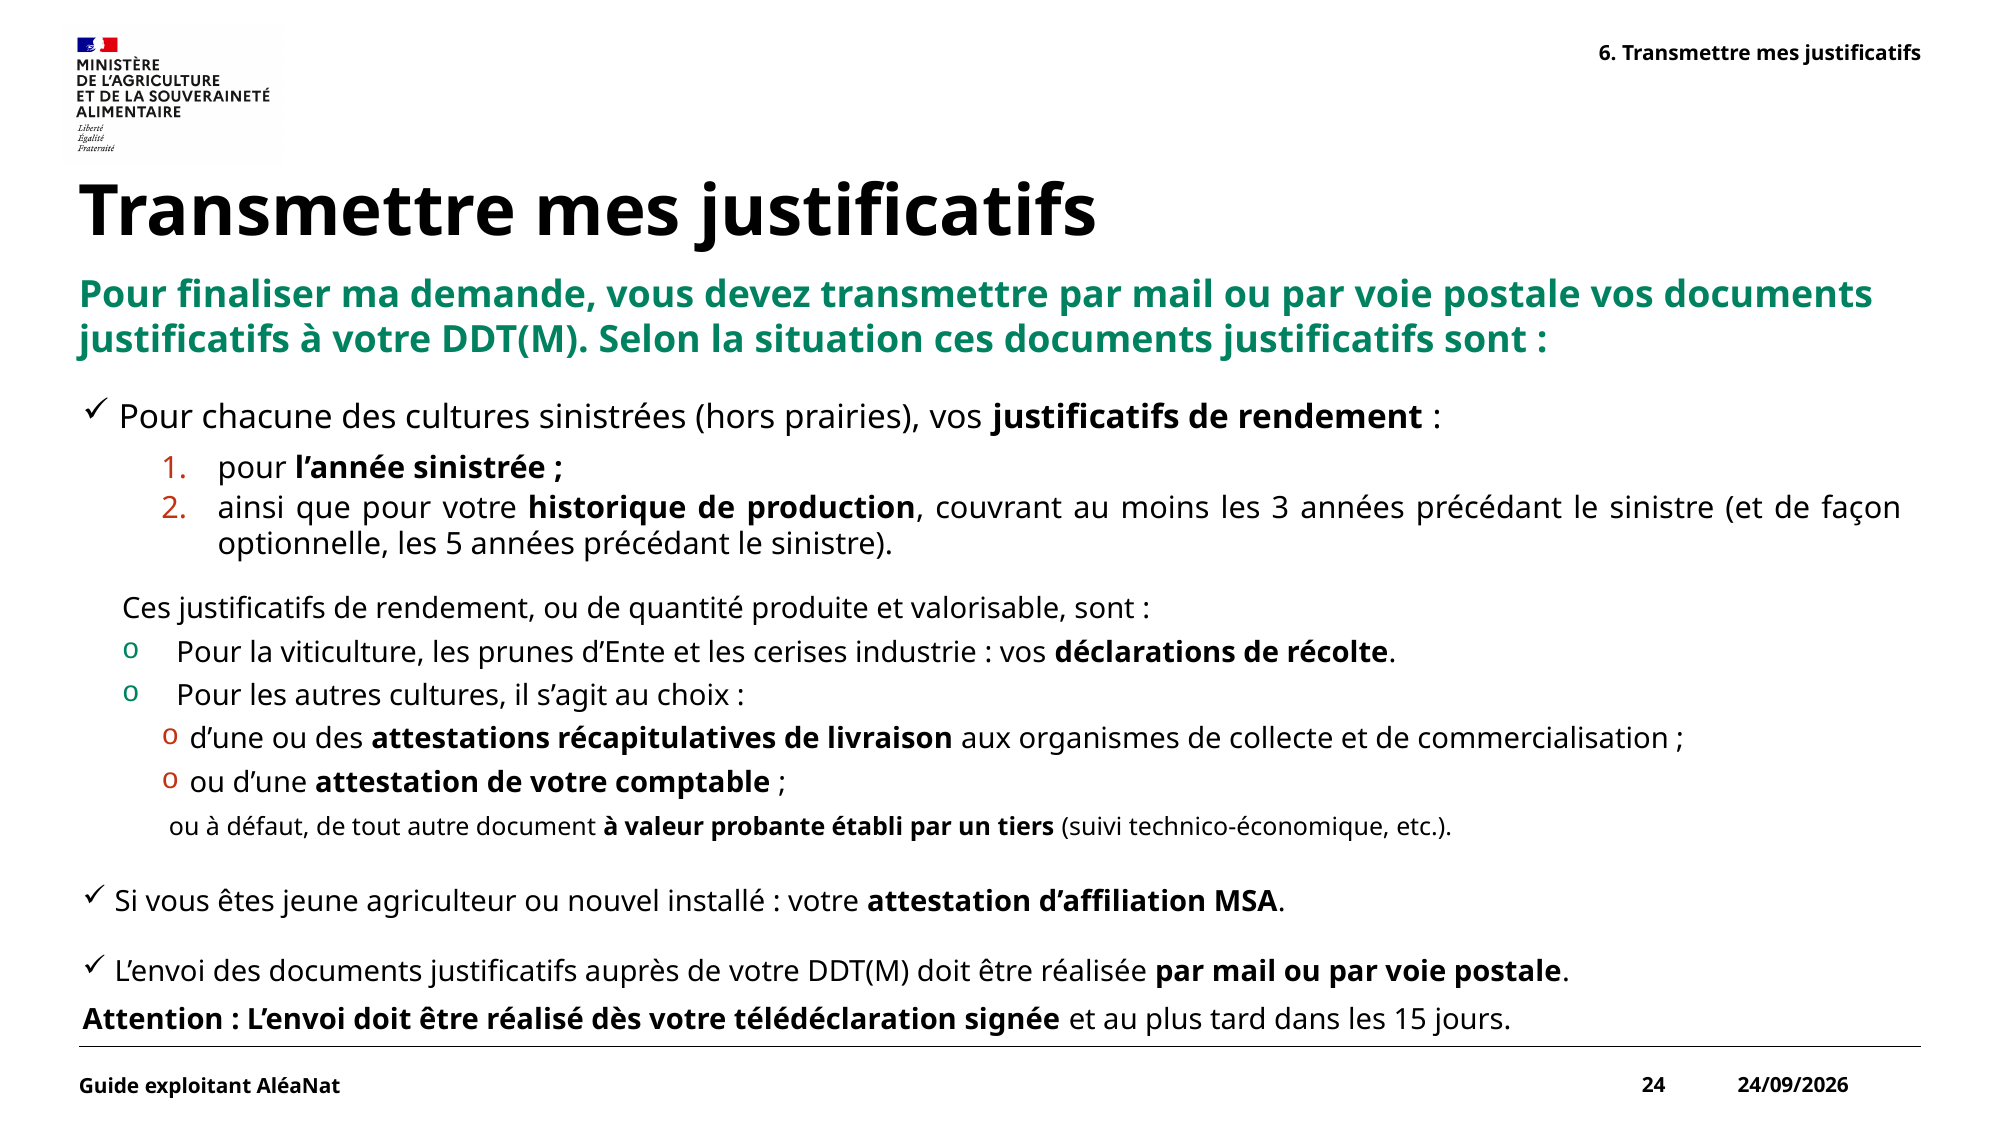

6. Transmettre mes justificatifs
# Transmettre mes justificatifs
Pour finaliser ma demande, vous devez transmettre par mail ou par voie postale vos documents justificatifs à votre DDT(M). Selon la situation ces documents justificatifs sont :
 Pour chacune des cultures sinistrées (hors prairies), vos justificatifs de rendement :
pour l’année sinistrée ;
ainsi que pour votre historique de production, couvrant au moins les 3 années précédant le sinistre (et de façon optionnelle, les 5 années précédant le sinistre).
Ces justificatifs de rendement, ou de quantité produite et valorisable, sont :
 Pour la viticulture, les prunes d’Ente et les cerises industrie : vos déclarations de récolte.
 Pour les autres cultures, il s’agit au choix :
d’une ou des attestations récapitulatives de livraison aux organismes de collecte et de commercialisation ;
ou d’une attestation de votre comptable ;
 ou à défaut, de tout autre document à valeur probante établi par un tiers (suivi technico-économique, etc.).
 Si vous êtes jeune agriculteur ou nouvel installé : votre attestation d’affiliation MSA.
 L’envoi des documents justificatifs auprès de votre DDT(M) doit être réalisée par mail ou par voie postale.
Attention : L’envoi doit être réalisé dès votre télédéclaration signée et au plus tard dans les 15 jours.
Guide exploitant AléaNat
24